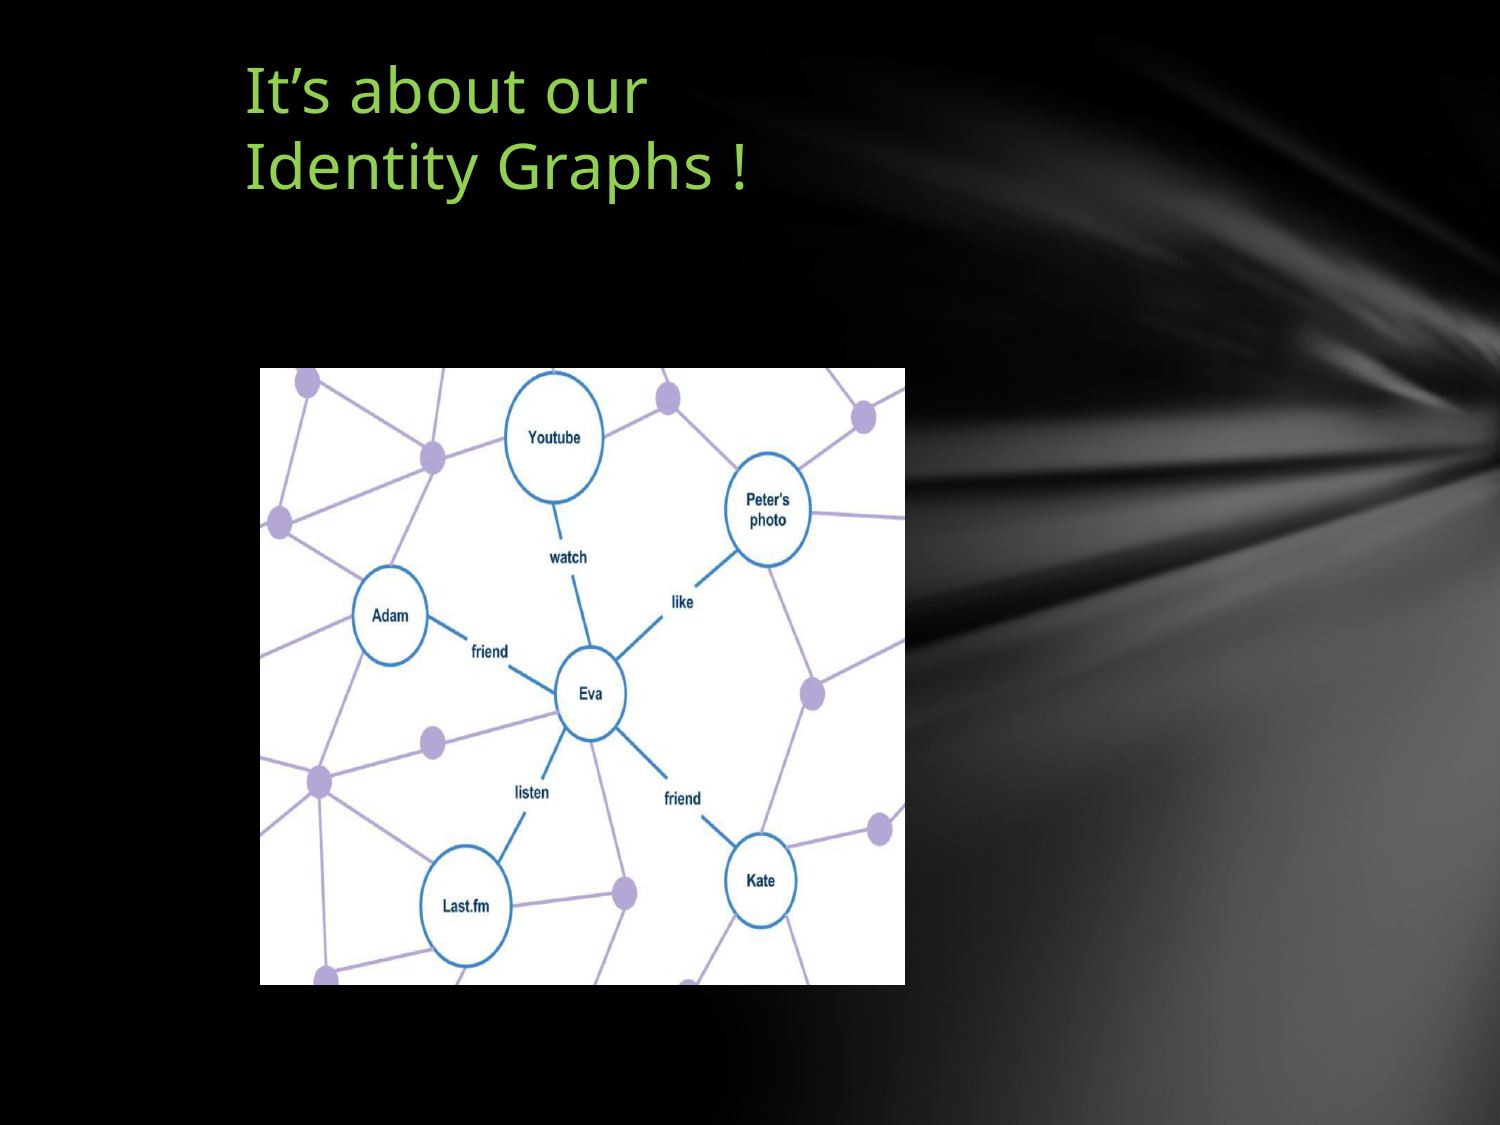

# It’s about our Identity Graphs !